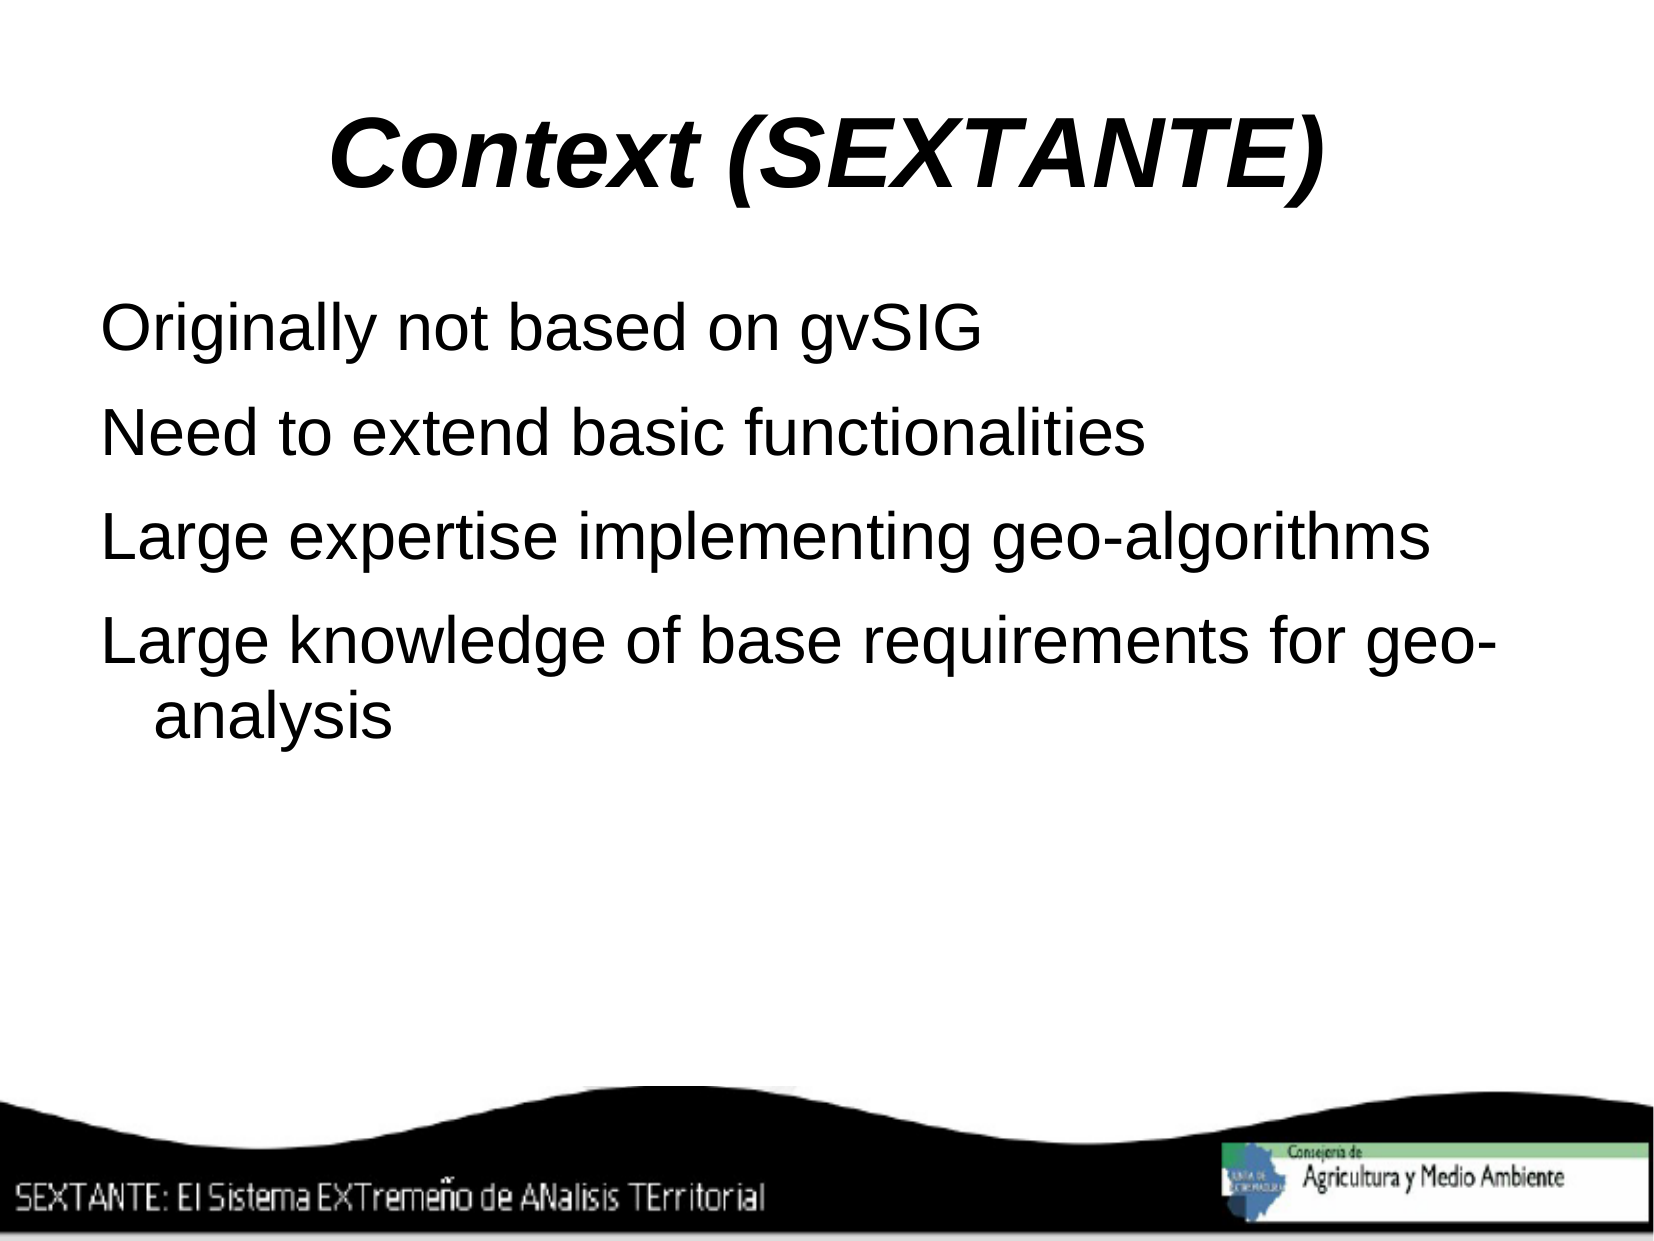

# Context (SEXTANTE)
Originally not based on gvSIG
Need to extend basic functionalities
Large expertise implementing geo-algorithms
Large knowledge of base requirements for geo-analysis